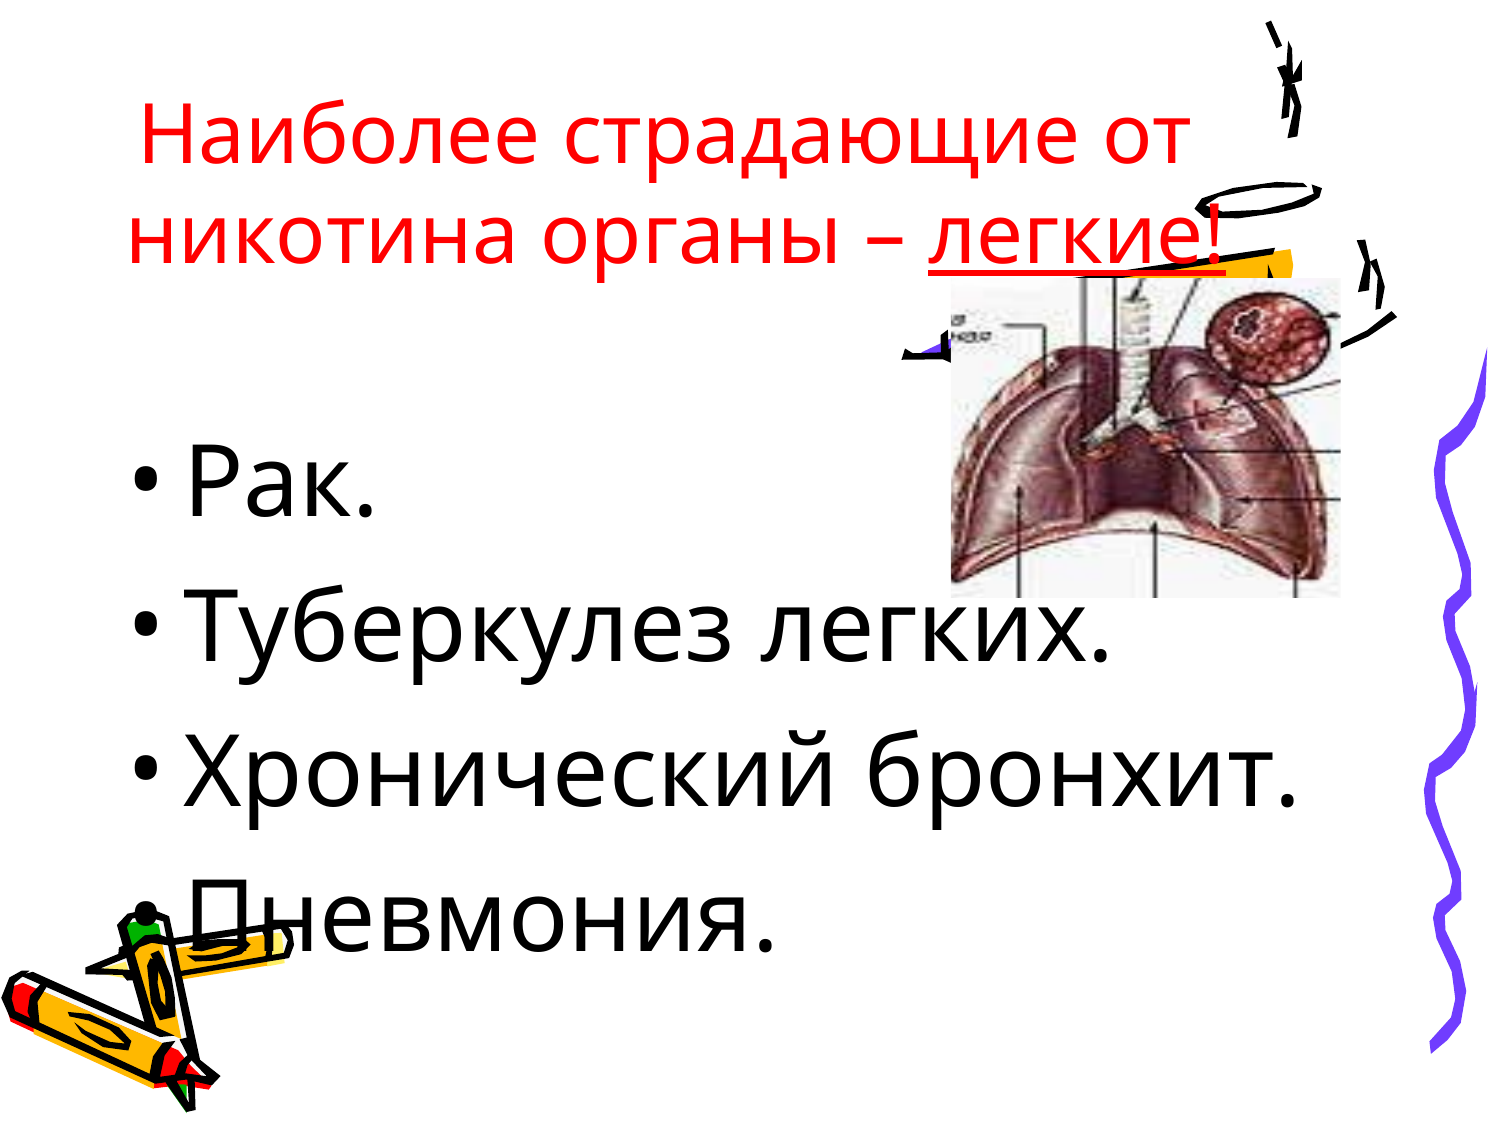

# Наиболее страдающие от никотина органы – легкие!
Рак.
Туберкулез легких.
Хронический бронхит.
Пневмония.